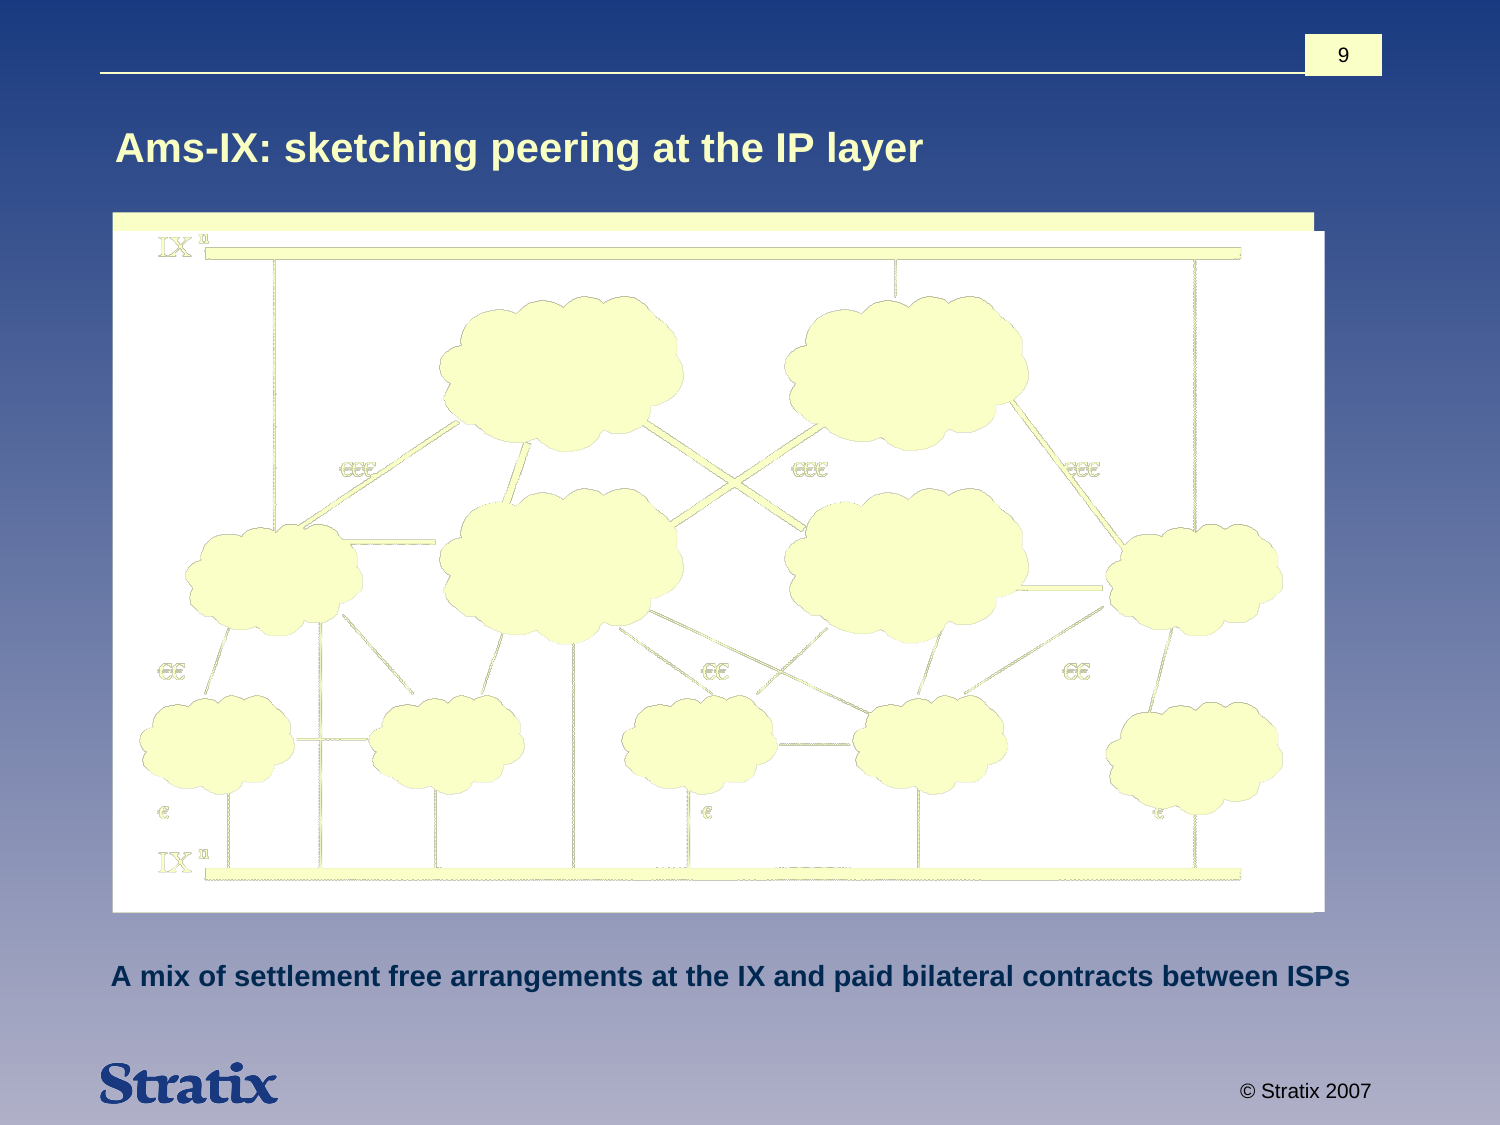

9
# Ams-IX: sketching peering at the IP layer
A mix of settlement free arrangements at the IX and paid bilateral contracts between ISPs